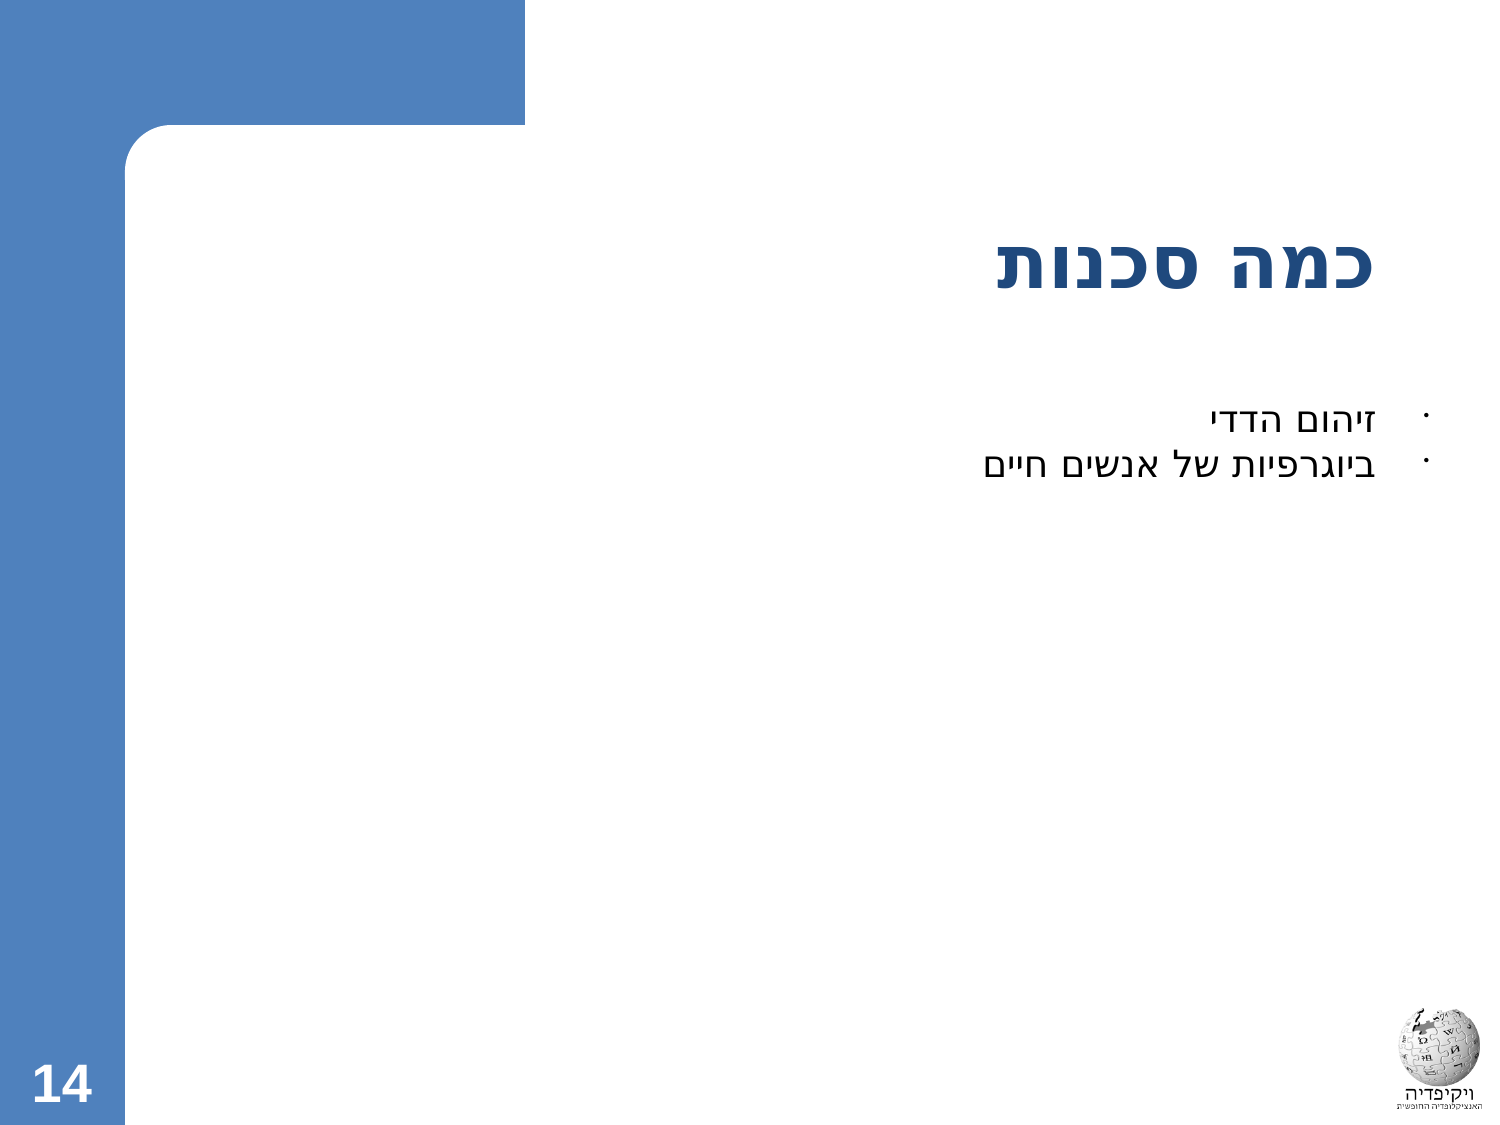

# כמה סכנות
זיהום הדדי
ביוגרפיות של אנשים חיים